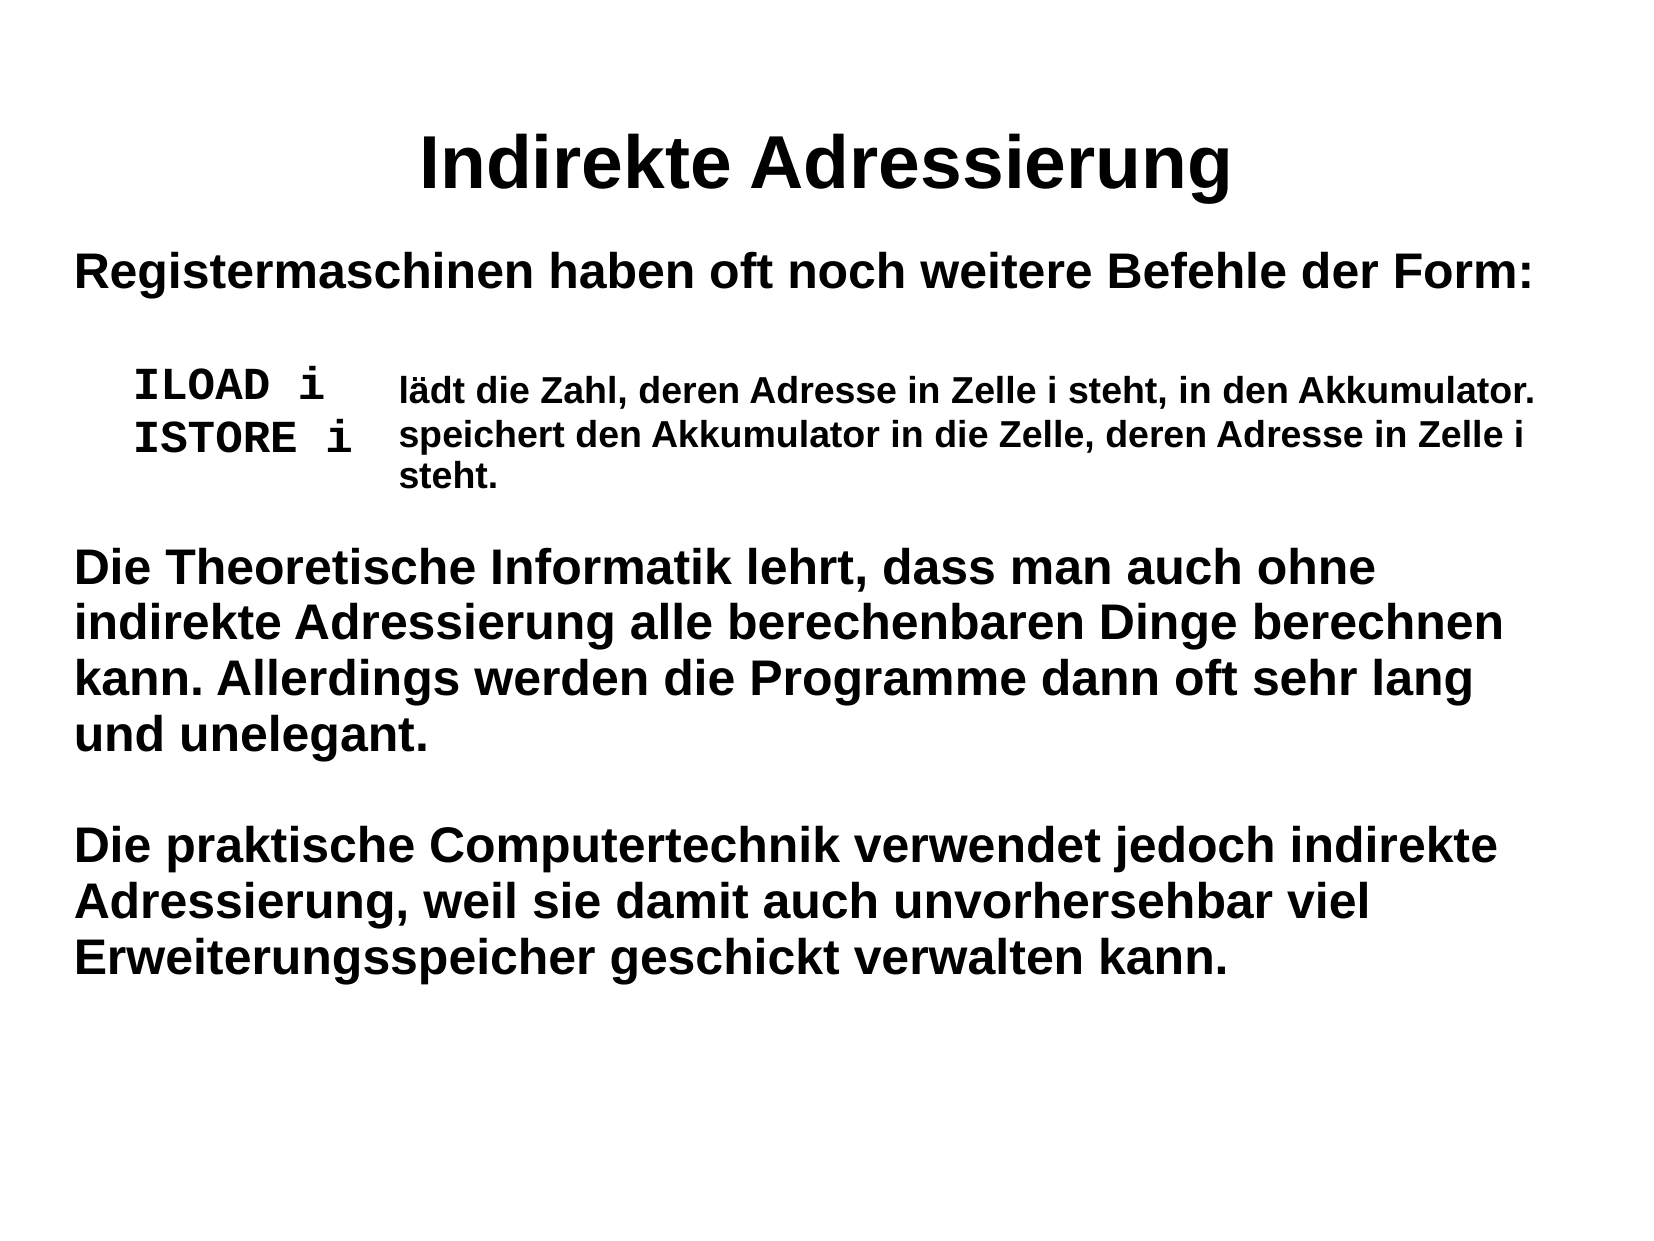

# Indirekte Adressierung
Registermaschinen haben oft noch weitere Befehle der Form:
ILOAD i
ISTORE i
lädt die Zahl, deren Adresse in Zelle i steht, in den Akkumulator.
speichert den Akkumulator in die Zelle, deren Adresse in Zelle i steht.
Die Theoretische Informatik lehrt, dass man auch ohne indirekte Adressierung alle berechenbaren Dinge berechnen kann. Allerdings werden die Programme dann oft sehr lang und unelegant.
Die praktische Computertechnik verwendet jedoch indirekte Adressierung, weil sie damit auch unvorhersehbar viel Erweiterungsspeicher geschickt verwalten kann.